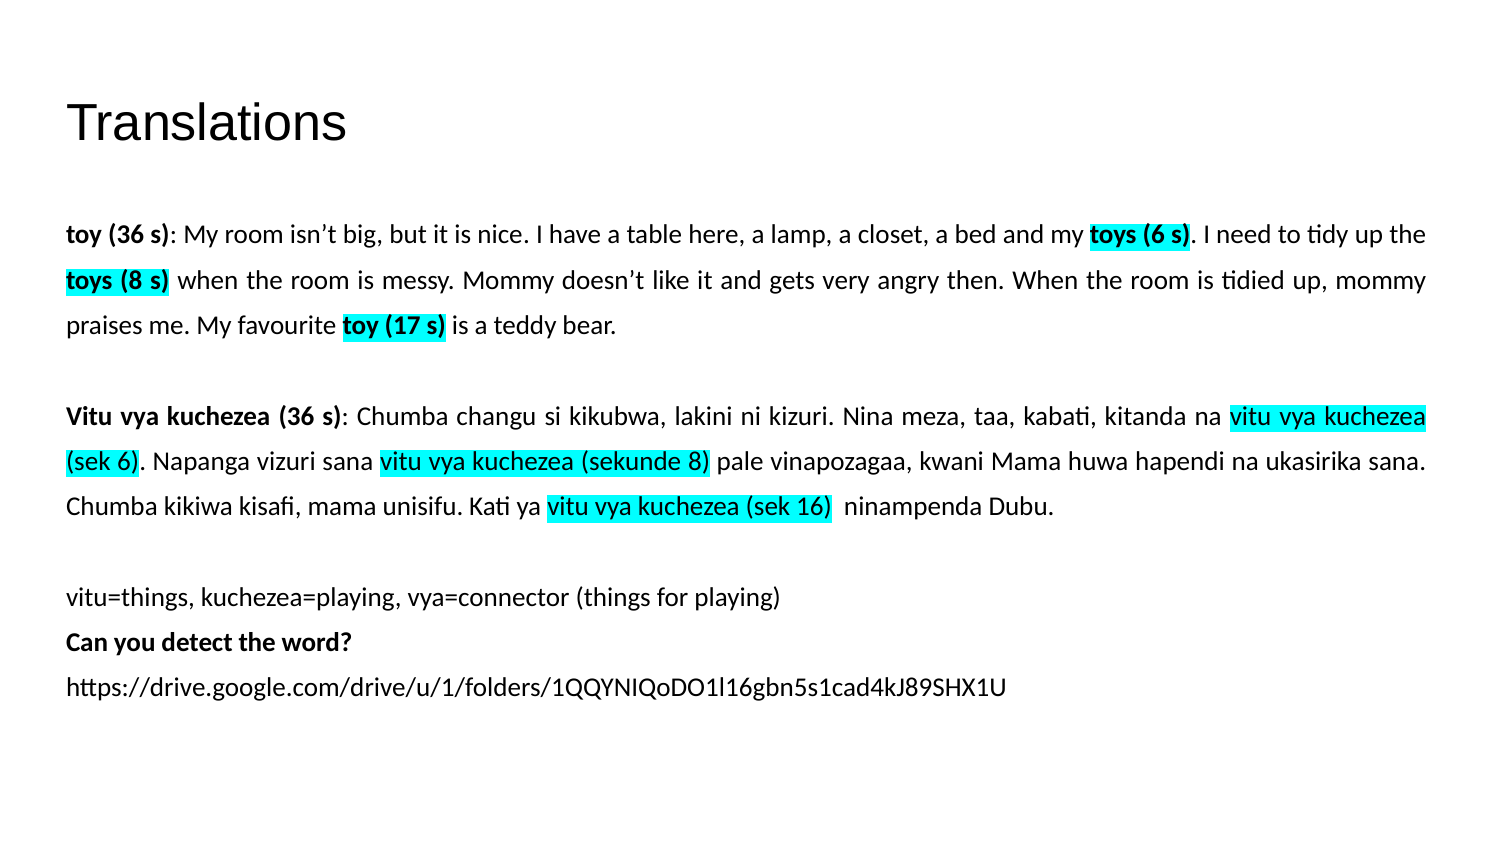

# Translations
toy (36 s): My room isn’t big, but it is nice. I have a table here, a lamp, a closet, a bed and my toys (6 s). I need to tidy up the toys (8 s) when the room is messy. Mommy doesn’t like it and gets very angry then. When the room is tidied up, mommy praises me. My favourite toy (17 s) is a teddy bear.
Vitu vya kuchezea (36 s): Chumba changu si kikubwa, lakini ni kizuri. Nina meza, taa, kabati, kitanda na vitu vya kuchezea (sek 6). Napanga vizuri sana vitu vya kuchezea (sekunde 8) pale vinapozagaa, kwani Mama huwa hapendi na ukasirika sana. Chumba kikiwa kisafi, mama unisifu. Kati ya vitu vya kuchezea (sek 16) ninampenda Dubu.
vitu=things, kuchezea=playing, vya=connector (things for playing)
Can you detect the word?
https://drive.google.com/drive/u/1/folders/1QQYNIQoDO1l16gbn5s1cad4kJ89SHX1U